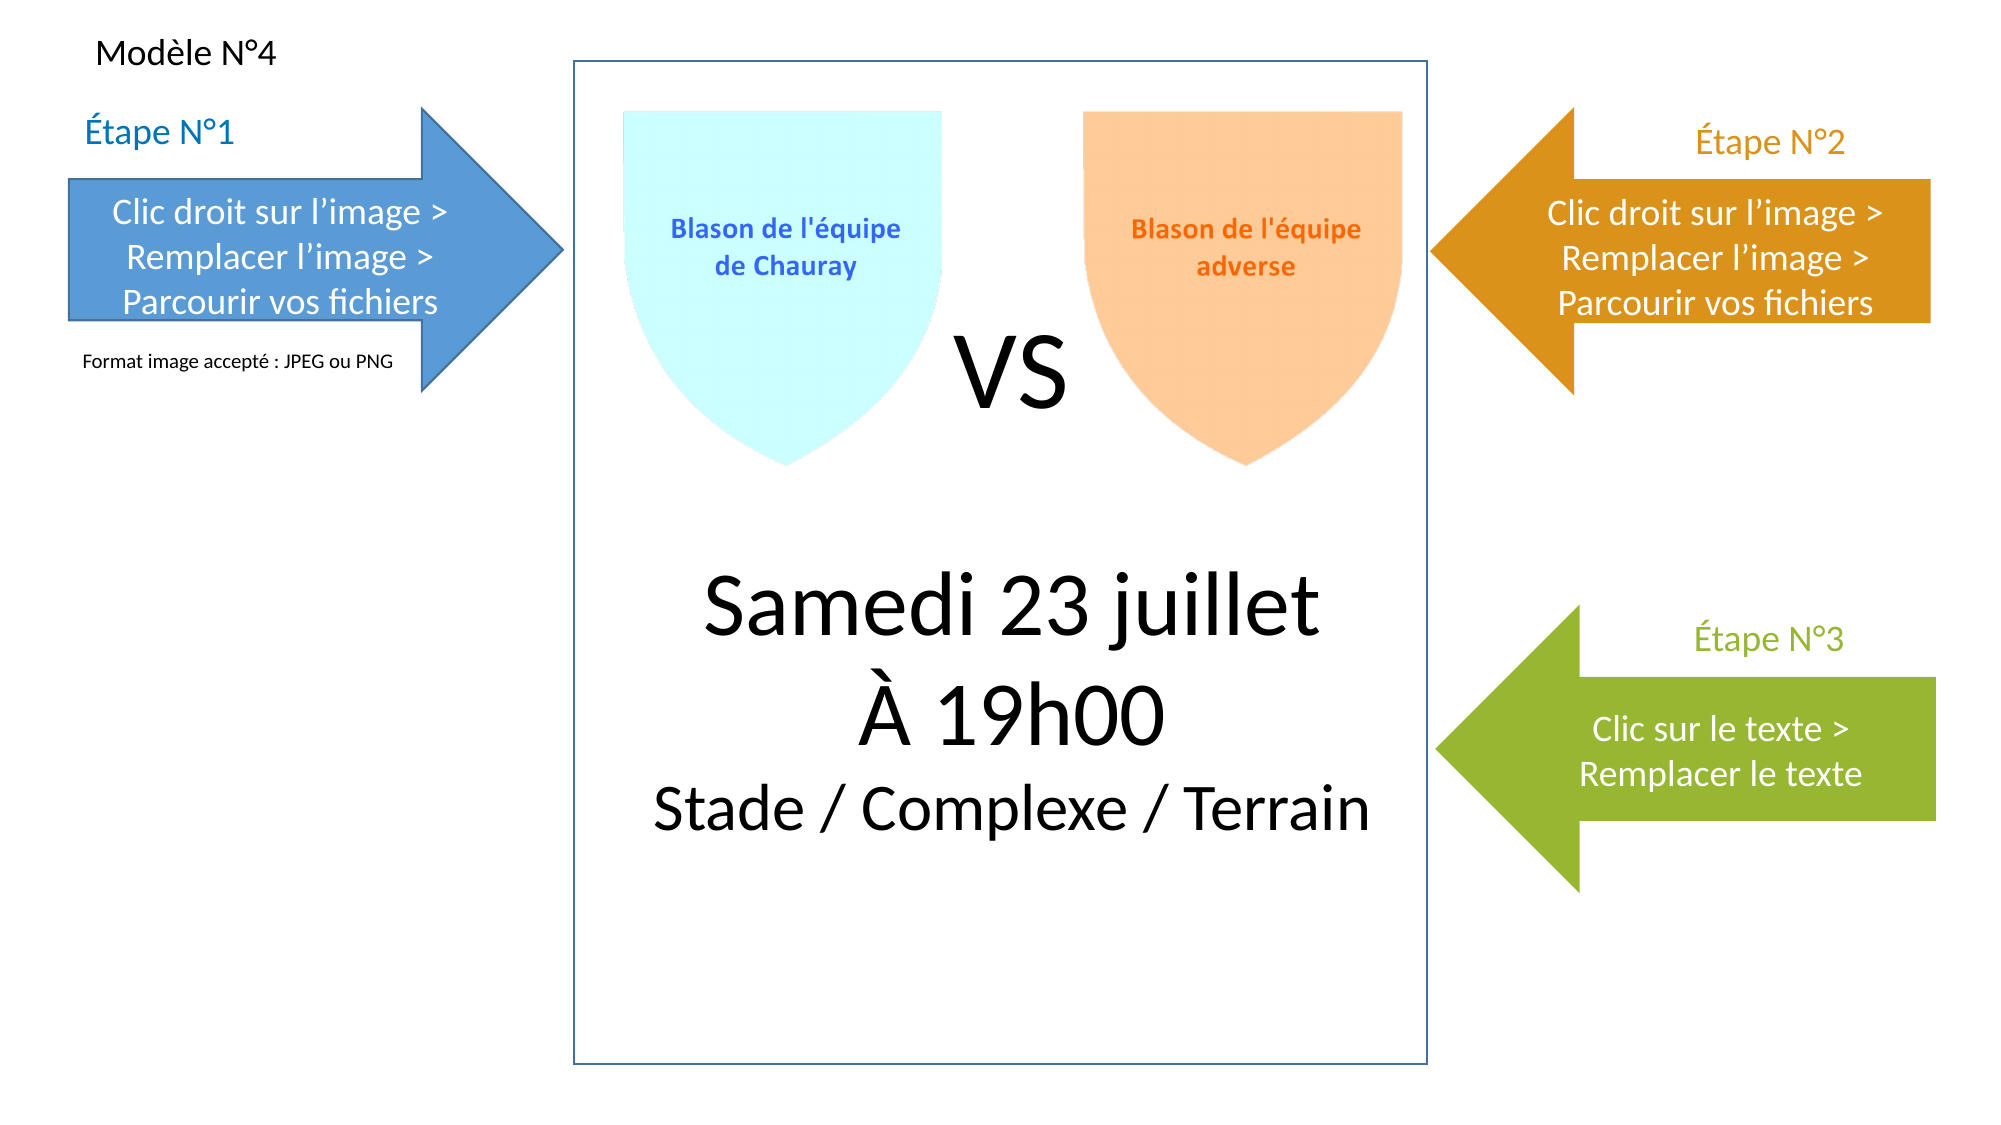

Modèle N°4
Clic droit sur l’image > Remplacer l’image > Parcourir vos fichiers
Étape N°2
VS
Samedi 23 juillet
À 19h00
Stade / Complexe / Terrain
Clic sur le texte > Remplacer le texte
Étape N°3